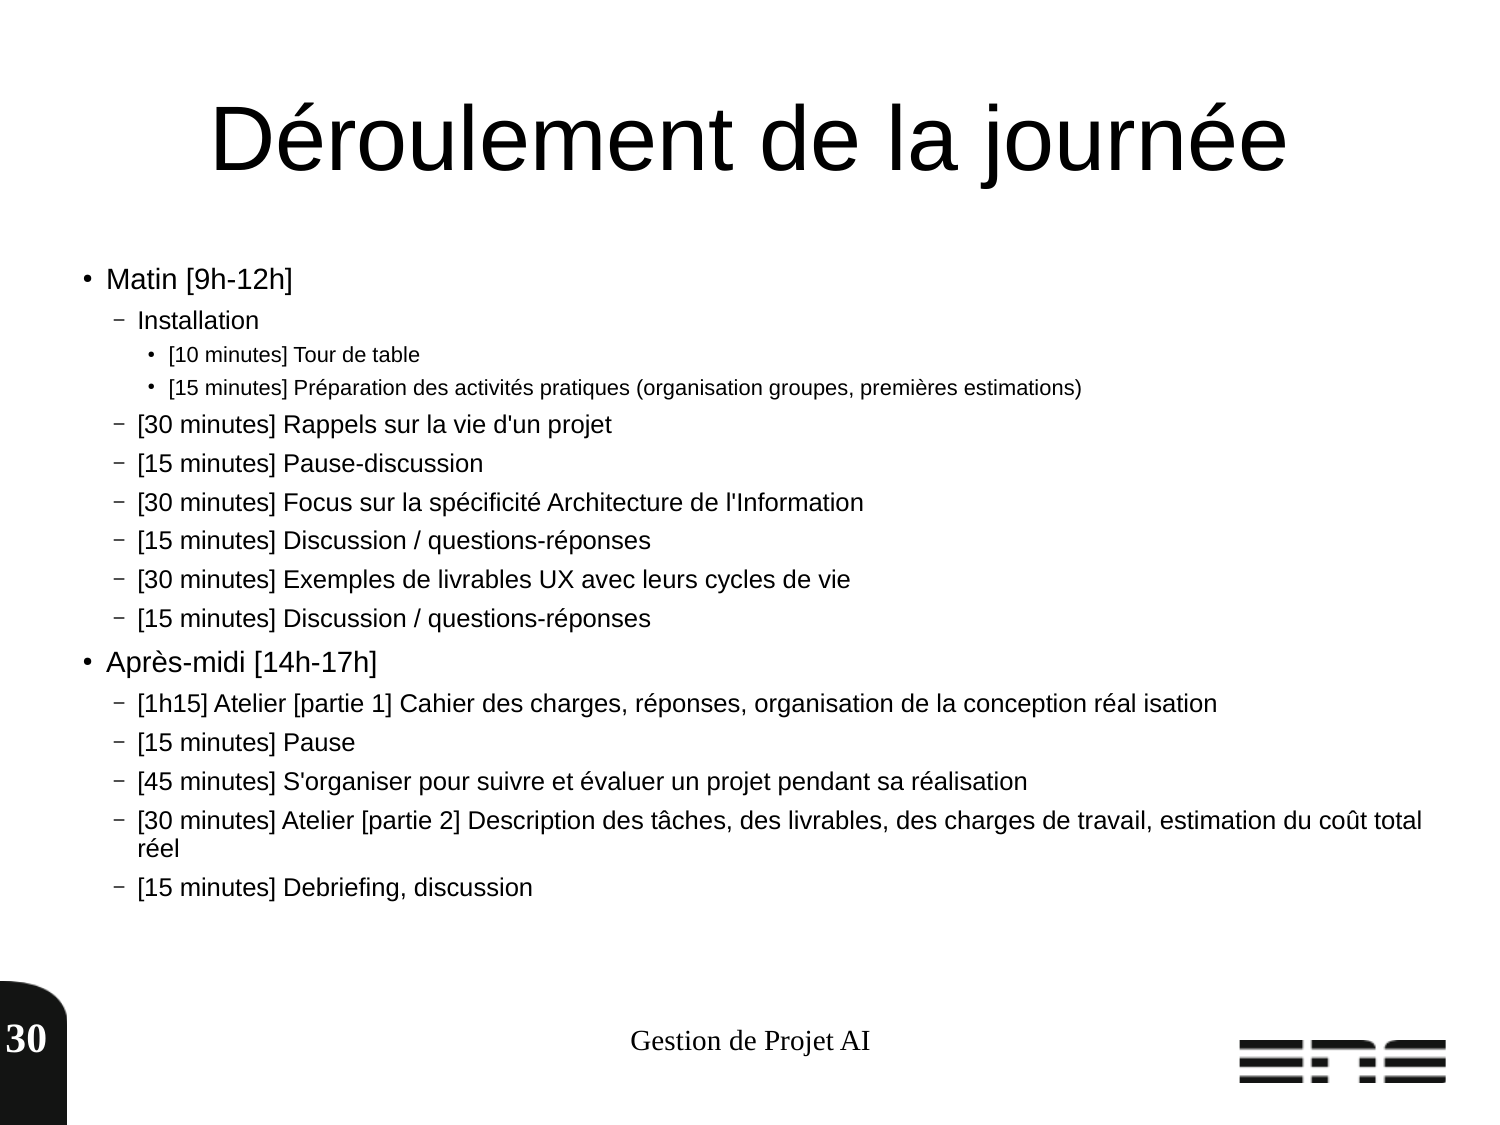

# Déroulement de la journée
Matin [9h-12h]
Installation
[10 minutes] Tour de table
[15 minutes] Préparation des activités pratiques (organisation groupes, premières estimations)
[30 minutes] Rappels sur la vie d'un projet
[15 minutes] Pause-discussion
[30 minutes] Focus sur la spécificité Architecture de l'Information
[15 minutes] Discussion / questions-réponses
[30 minutes] Exemples de livrables UX avec leurs cycles de vie
[15 minutes] Discussion / questions-réponses
Après-midi [14h-17h]
[1h15] Atelier [partie 1] Cahier des charges, réponses, organisation de la conception réal isation
[15 minutes] Pause
[45 minutes] S'organiser pour suivre et évaluer un projet pendant sa réalisation
[30 minutes] Atelier [partie 2] Description des tâches, des livrables, des charges de travail, estimation du coût total réel
[15 minutes] Debriefing, discussion
30
Gestion de Projet AI